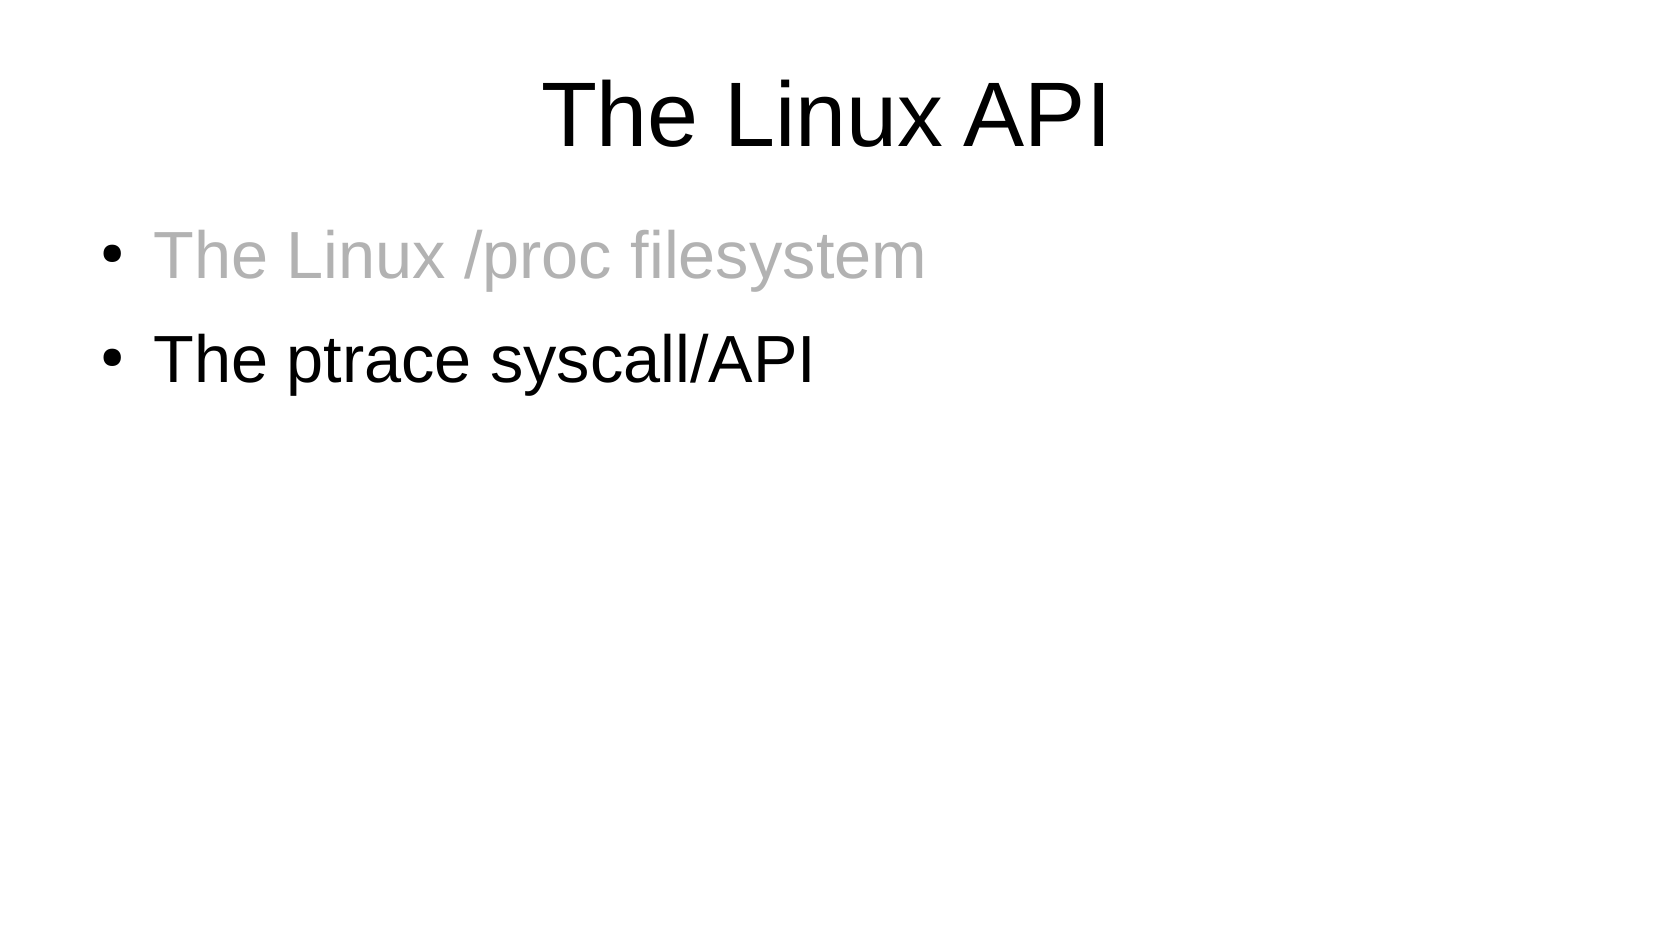

# The Linux API
The Linux /proc filesystem
The ptrace syscall/API